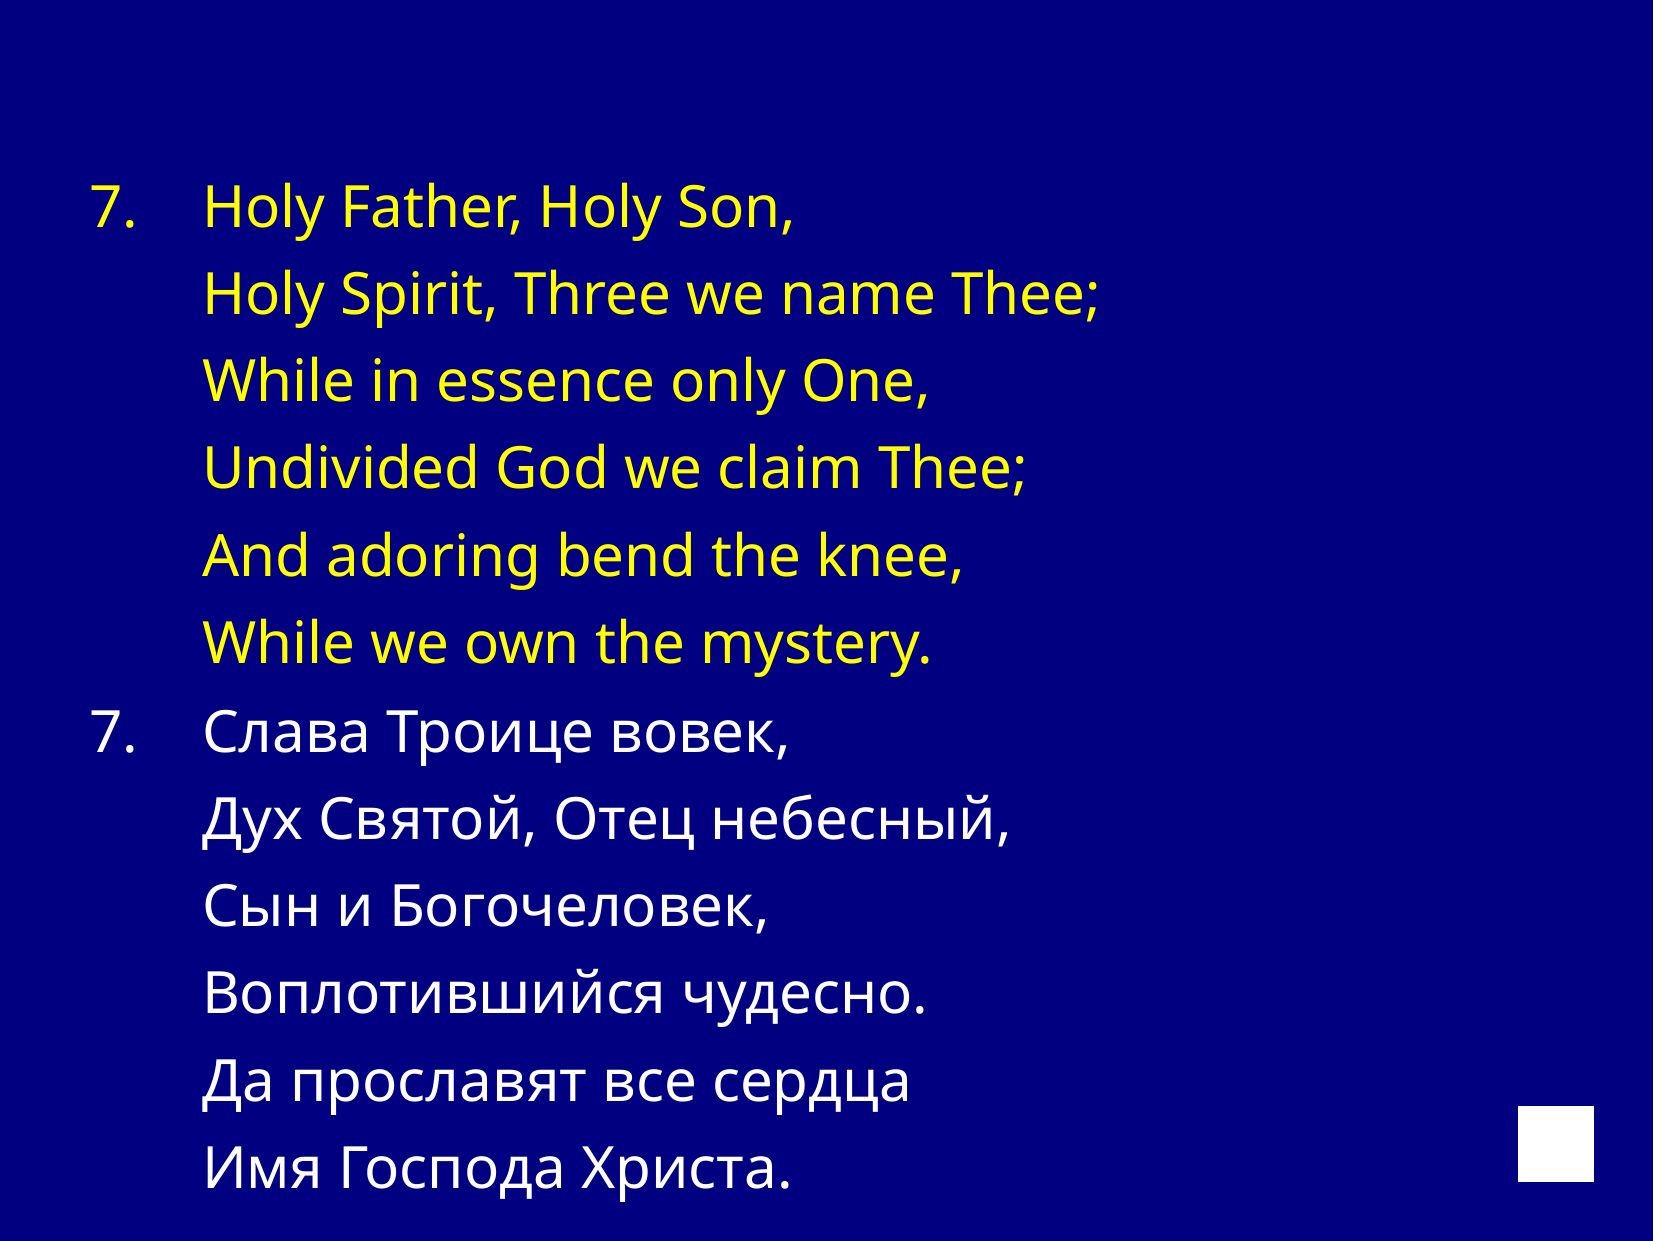

7.	Holy Father, Holy Son,
	Holy Spirit, Three we name Thee;
	While in essence only One,
	Undivided God we claim Thee;
	And adoring bend the knee,
	While we own the mystery.
7.	Слава Троице вовек,
	Дух Святой, Отец небесный,
	Сын и Богочеловек,
	Воплотившийся чудесно.
	Да прославят все сердца
	Имя Господа Христа.